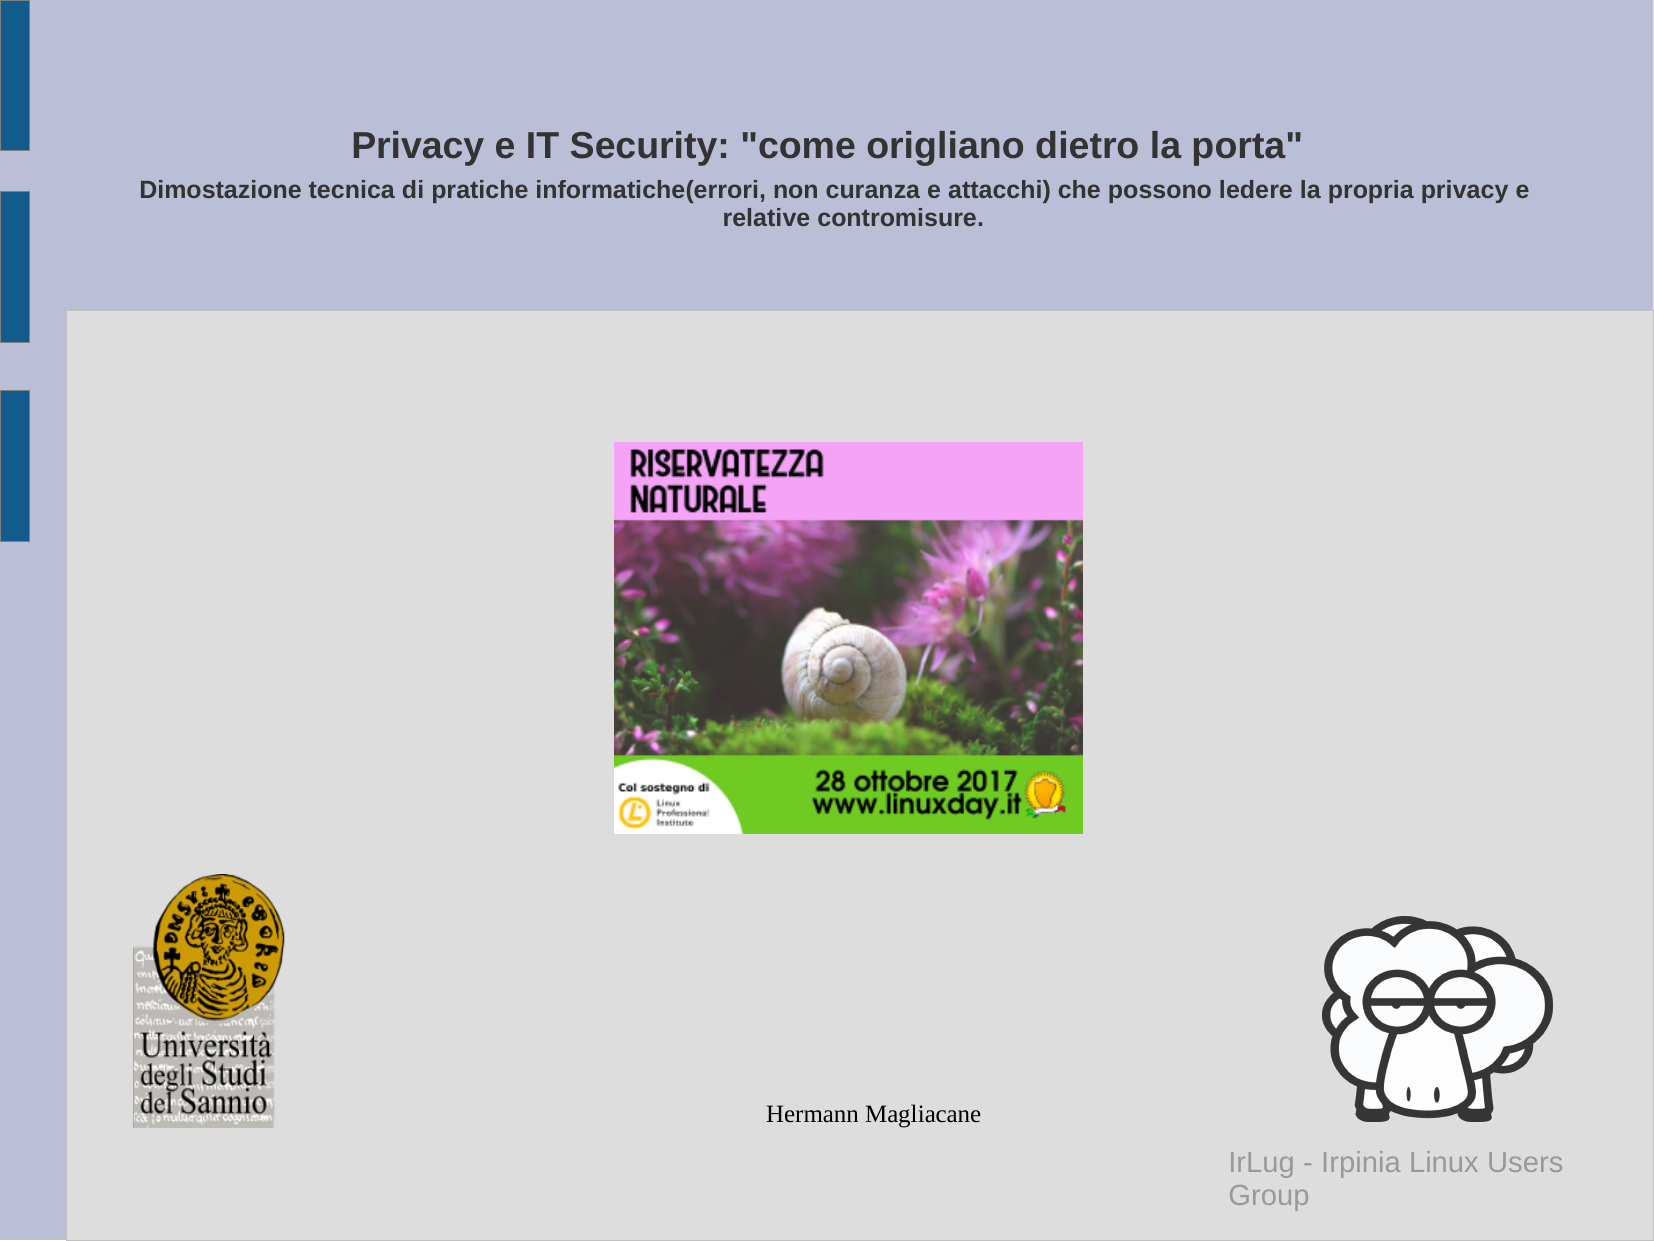

# Privacy e IT Security: "come origliano dietro la porta"
Dimostazione tecnica di pratiche informatiche(errori, non curanza e attacchi) che possono ledere la propria privacy e relative contromisure.
Hermann Magliacane
IrLug - Irpinia Linux Users Group